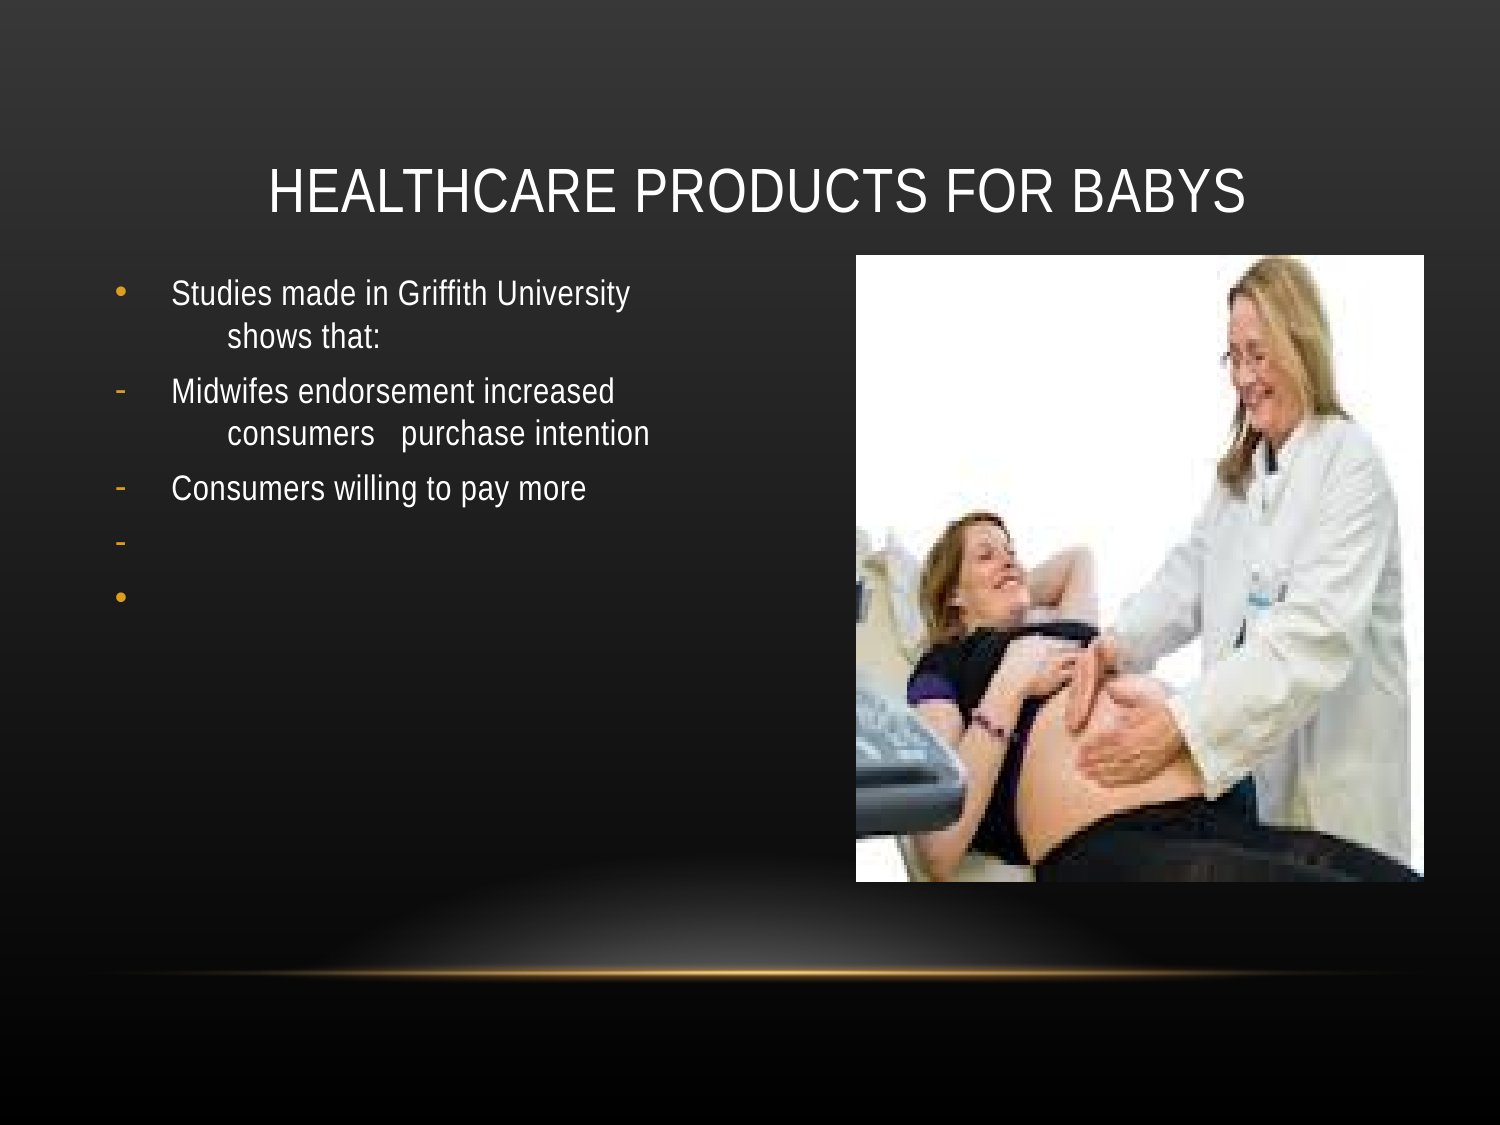

Healthcare products for babys
# Studies made in Griffith University shows that:
Midwifes endorsement increased consumers purchase intention
Consumers willing to pay more